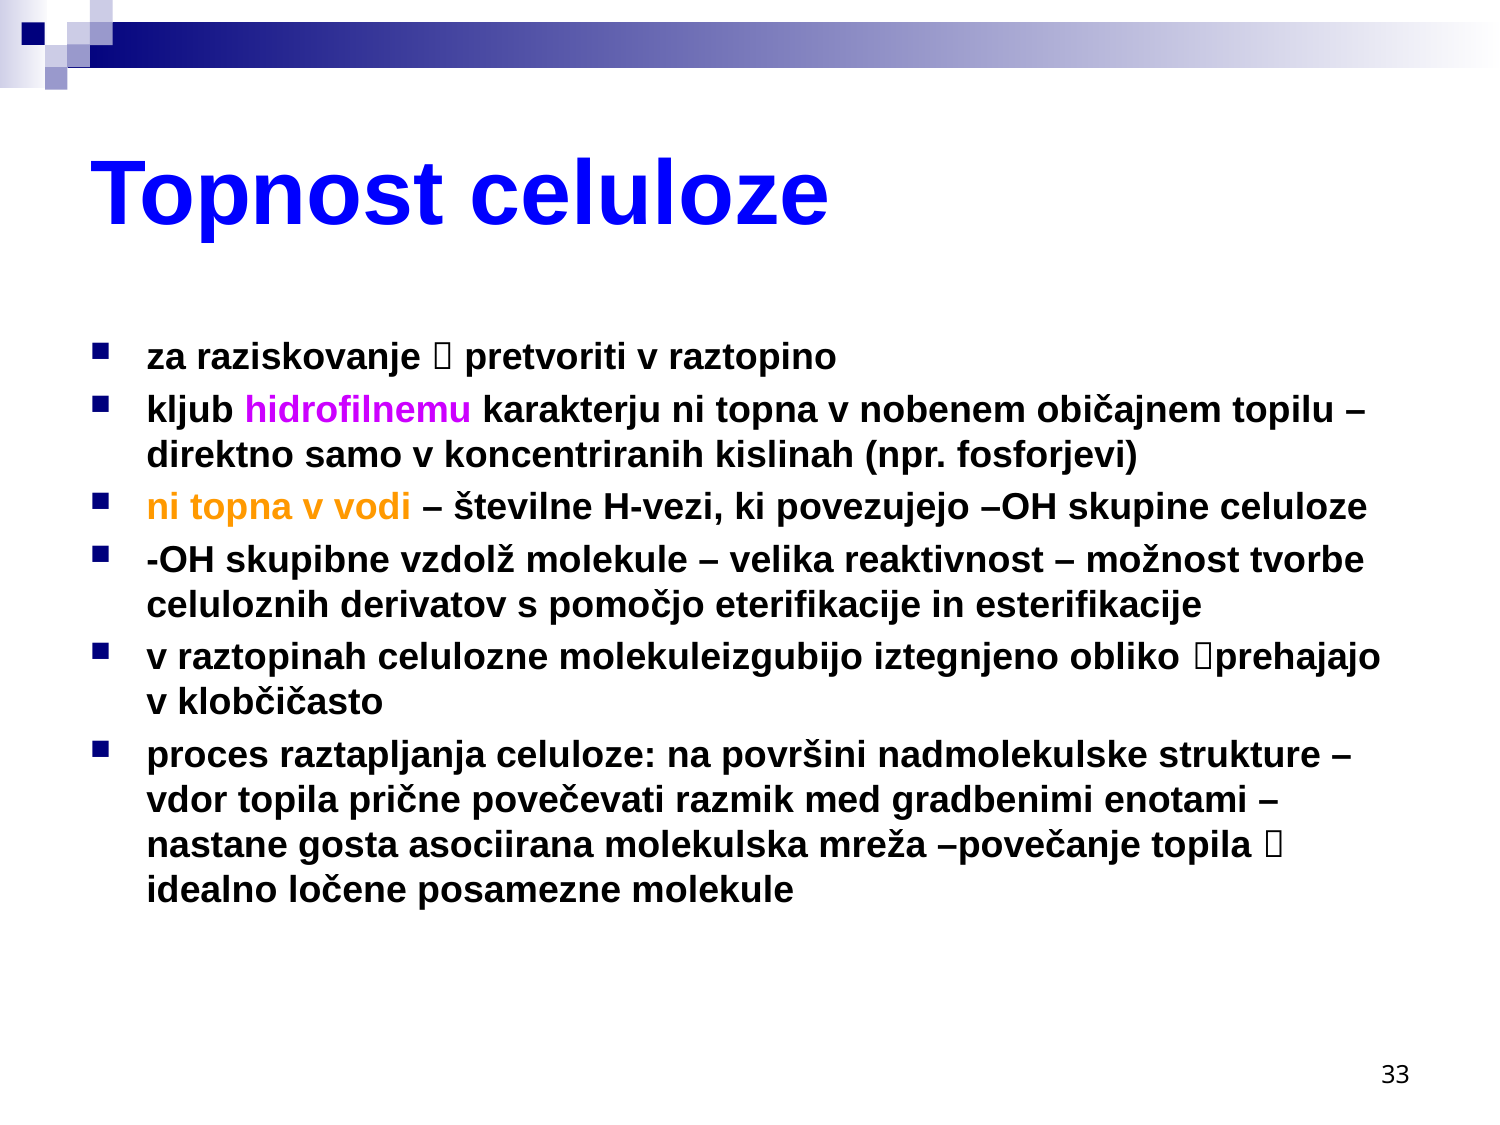

# Topnost celuloze
za raziskovanje  pretvoriti v raztopino
kljub hidrofilnemu karakterju ni topna v nobenem običajnem topilu – direktno samo v koncentriranih kislinah (npr. fosforjevi)
ni topna v vodi – številne H-vezi, ki povezujejo –OH skupine celuloze
-OH skupibne vzdolž molekule – velika reaktivnost – možnost tvorbe celuloznih derivatov s pomočjo eterifikacije in esterifikacije
v raztopinah celulozne molekuleizgubijo iztegnjeno obliko prehajajo v klobčičasto
proces raztapljanja celuloze: na površini nadmolekulske strukture – vdor topila prične povečevati razmik med gradbenimi enotami – nastane gosta asociirana molekulska mreža –povečanje topila  idealno ločene posamezne molekule